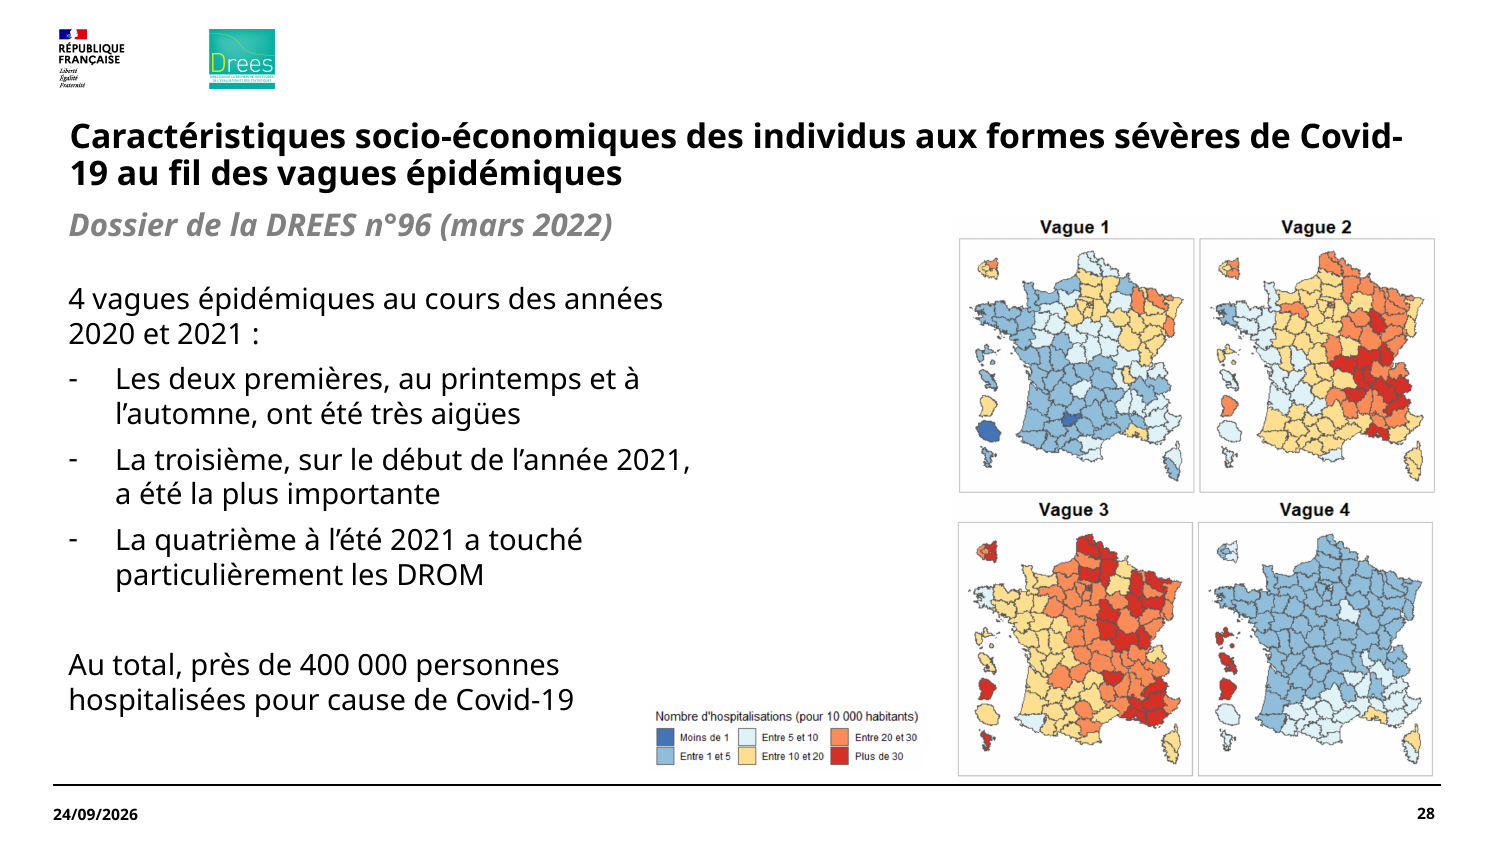

Caractéristiques socio-économiques des individus aux formes sévères de Covid-19 au fil des vagues épidémiques
# Dossier de la DREES n°96 (mars 2022)
4 vagues épidémiques au cours des années 2020 et 2021 :
Les deux premières, au printemps et à l’automne, ont été très aigües
La troisième, sur le début de l’année 2021, a été la plus importante
La quatrième à l’été 2021 a touché particulièrement les DROM
Au total, près de 400 000 personnes hospitalisées pour cause de Covid-19
28